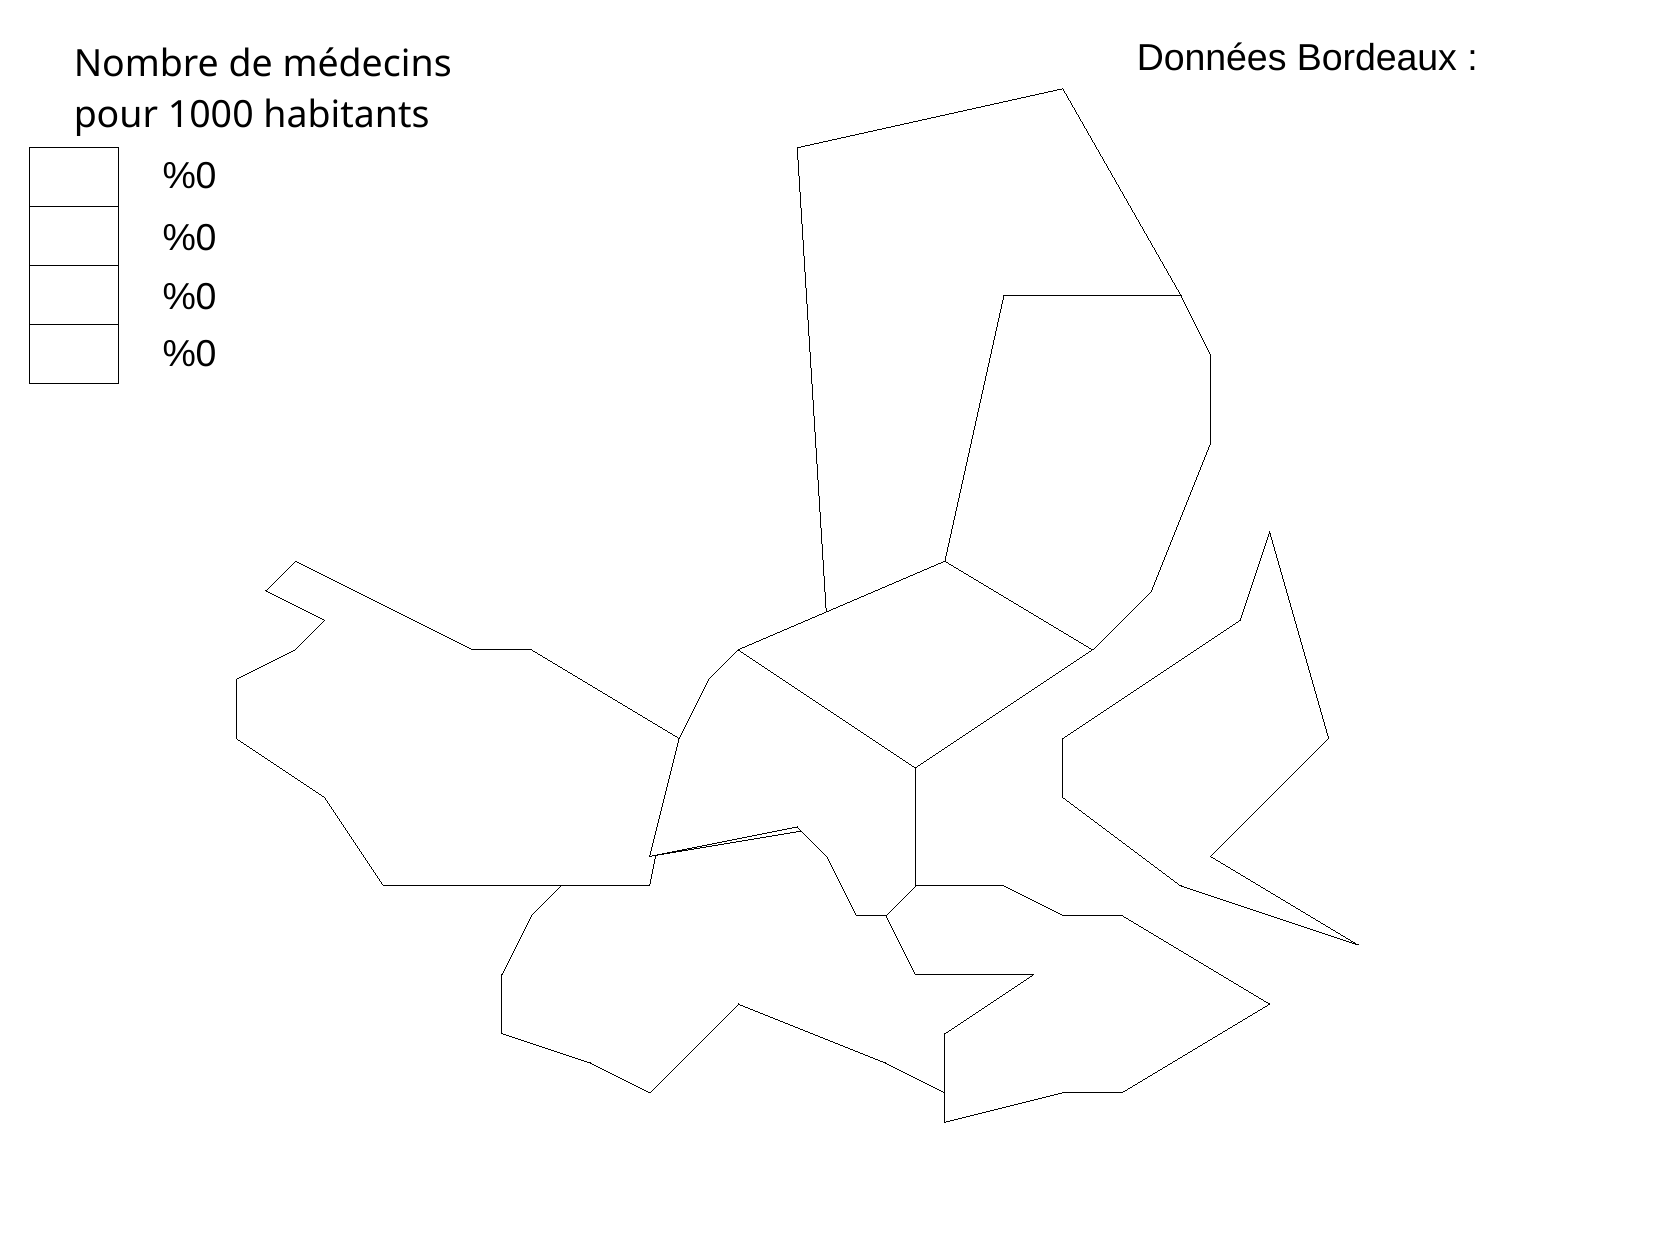

Nombre de médecins pour 1000 habitants
Données Bordeaux :
%0
%0
%0
%0